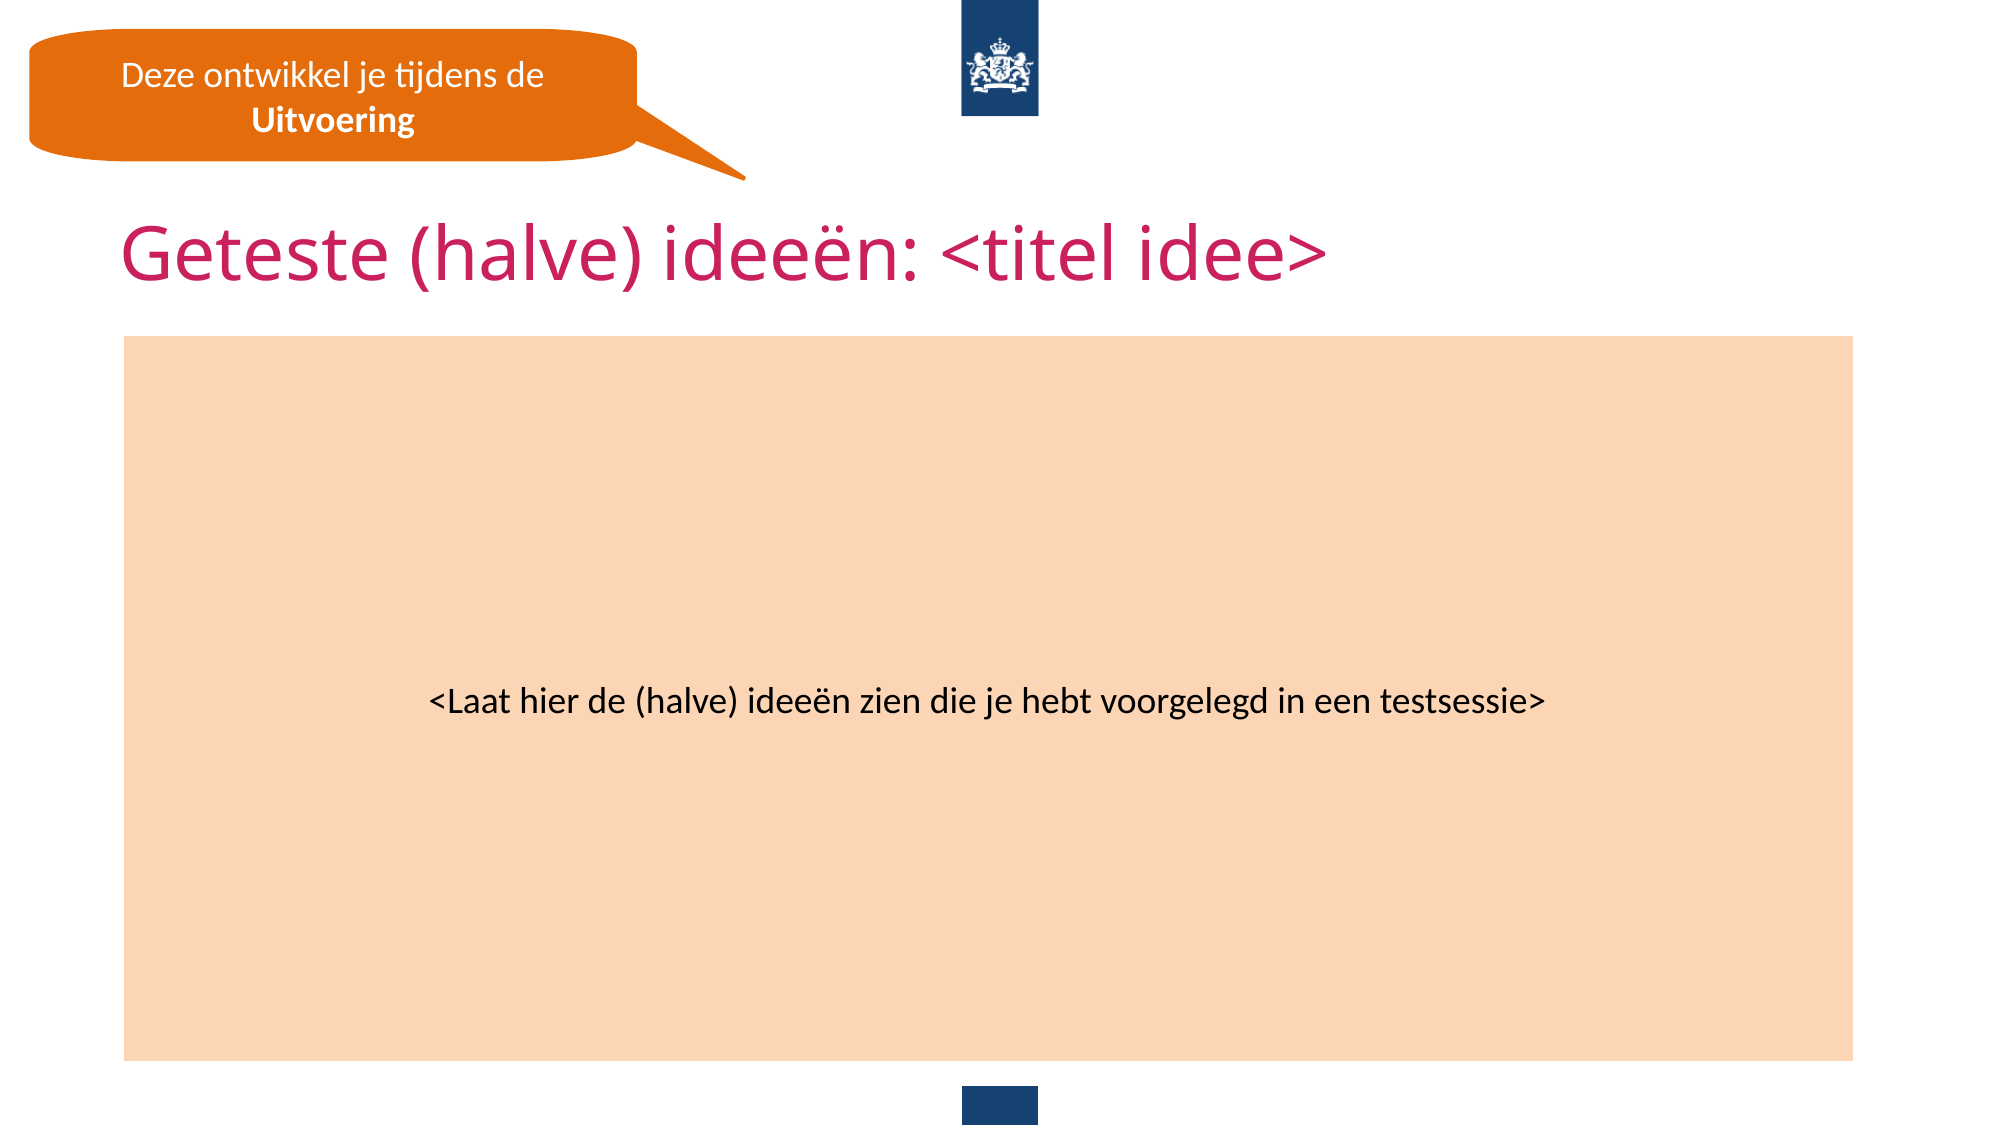

Deze ontwikkel je tijdens de Uitvoering
# Geteste (halve) ideeën: <titel idee>
<Laat hier de (halve) ideeën zien die je hebt voorgelegd in een testsessie>